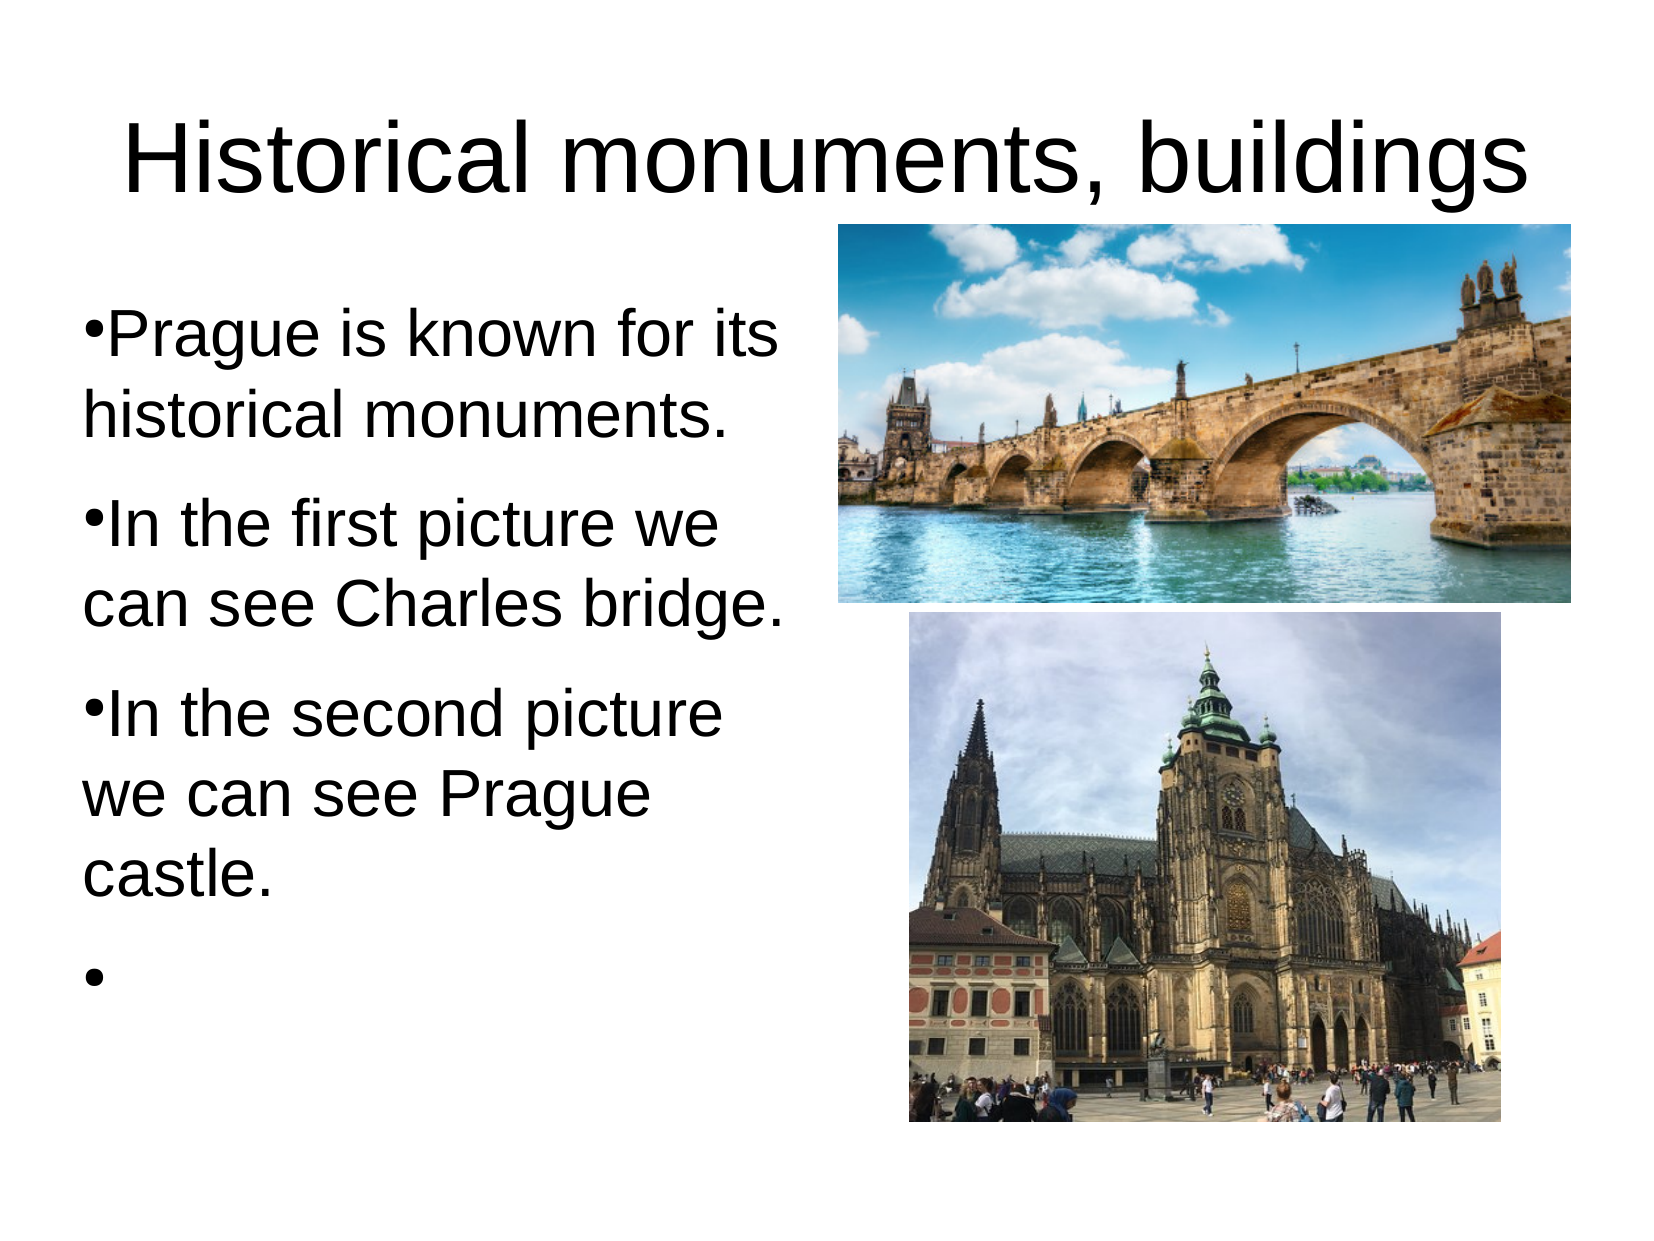

# Historical monuments, buildings
Prague is known for its historical monuments.
In the first picture we can see Charles bridge.
In the second picture we can see Prague castle.